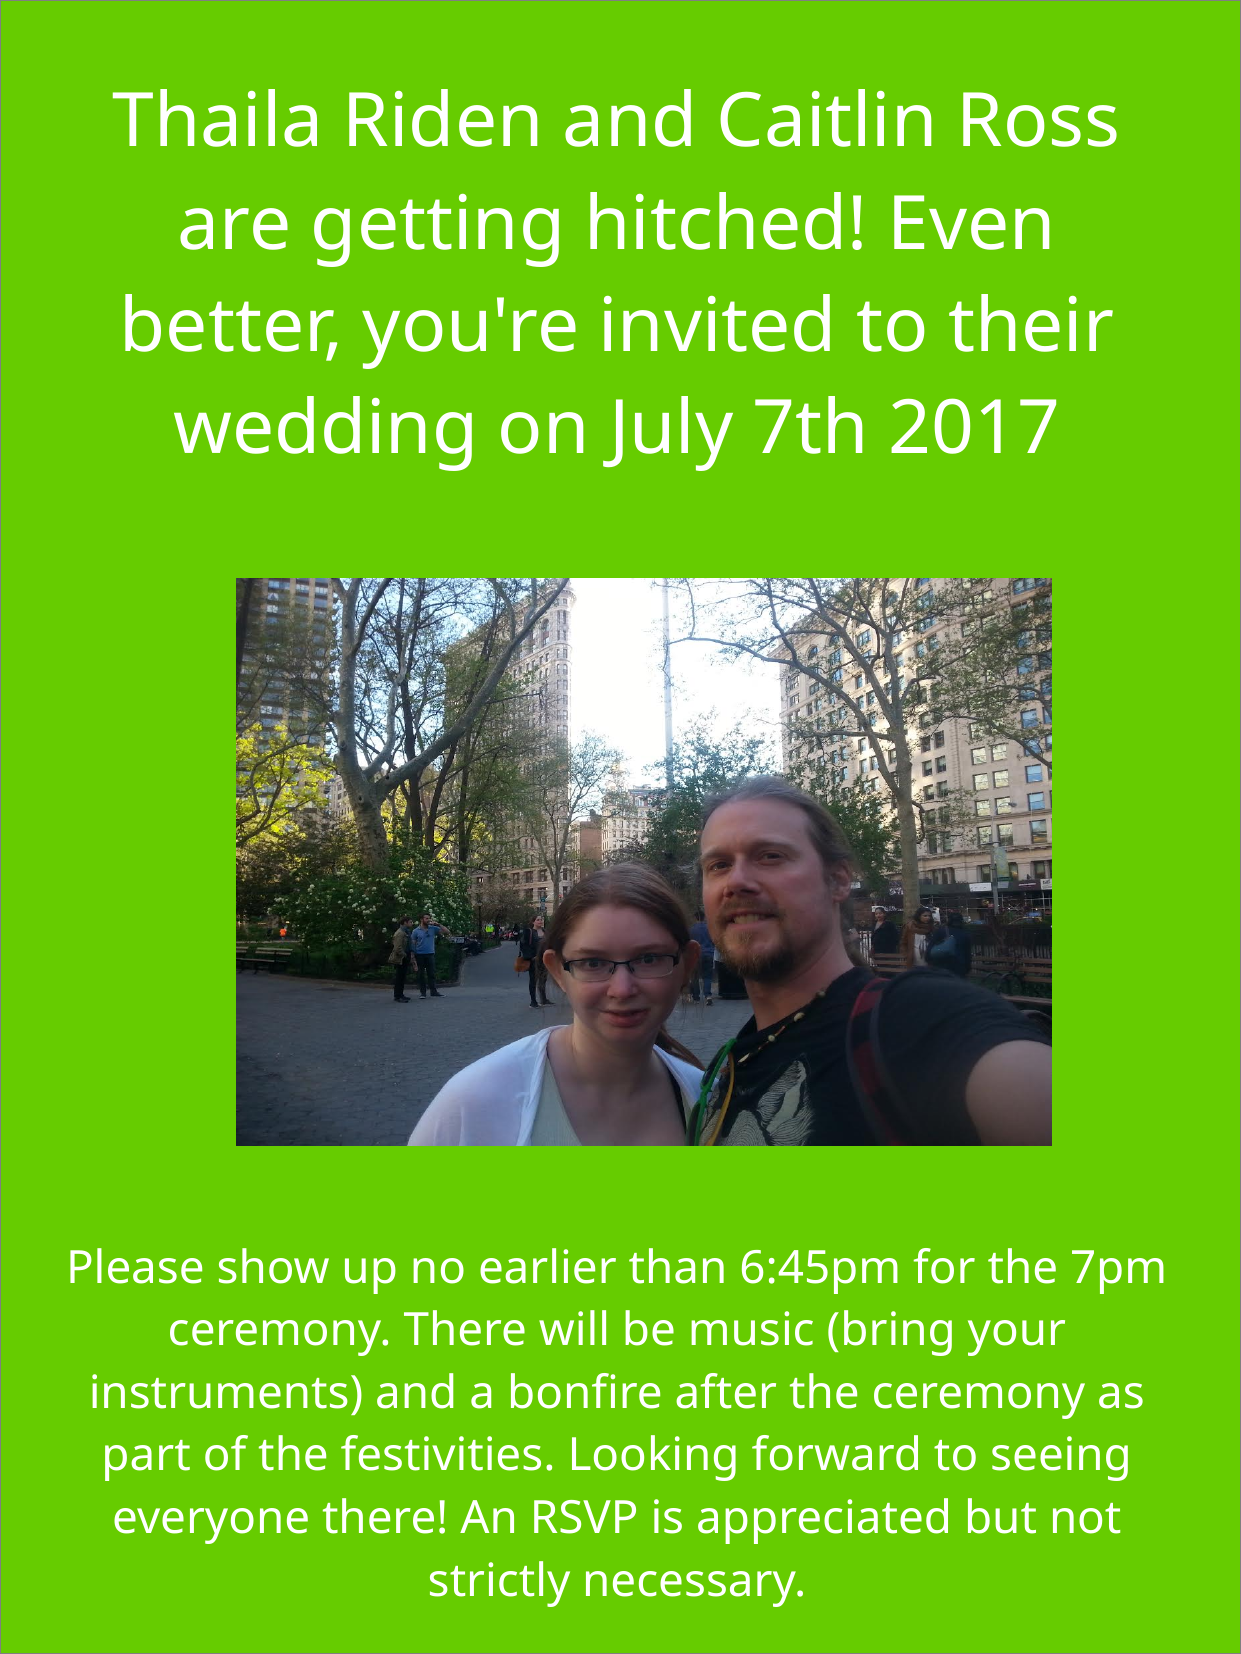

# Thaila Riden and Caitlin Ross are getting hitched! Even better, you're invited to their wedding on July 7th 2017
Please show up no earlier than 6:45pm for the 7pm ceremony. There will be music (bring your instruments) and a bonfire after the ceremony as part of the festivities. Looking forward to seeing everyone there! An RSVP is appreciated but not strictly necessary.